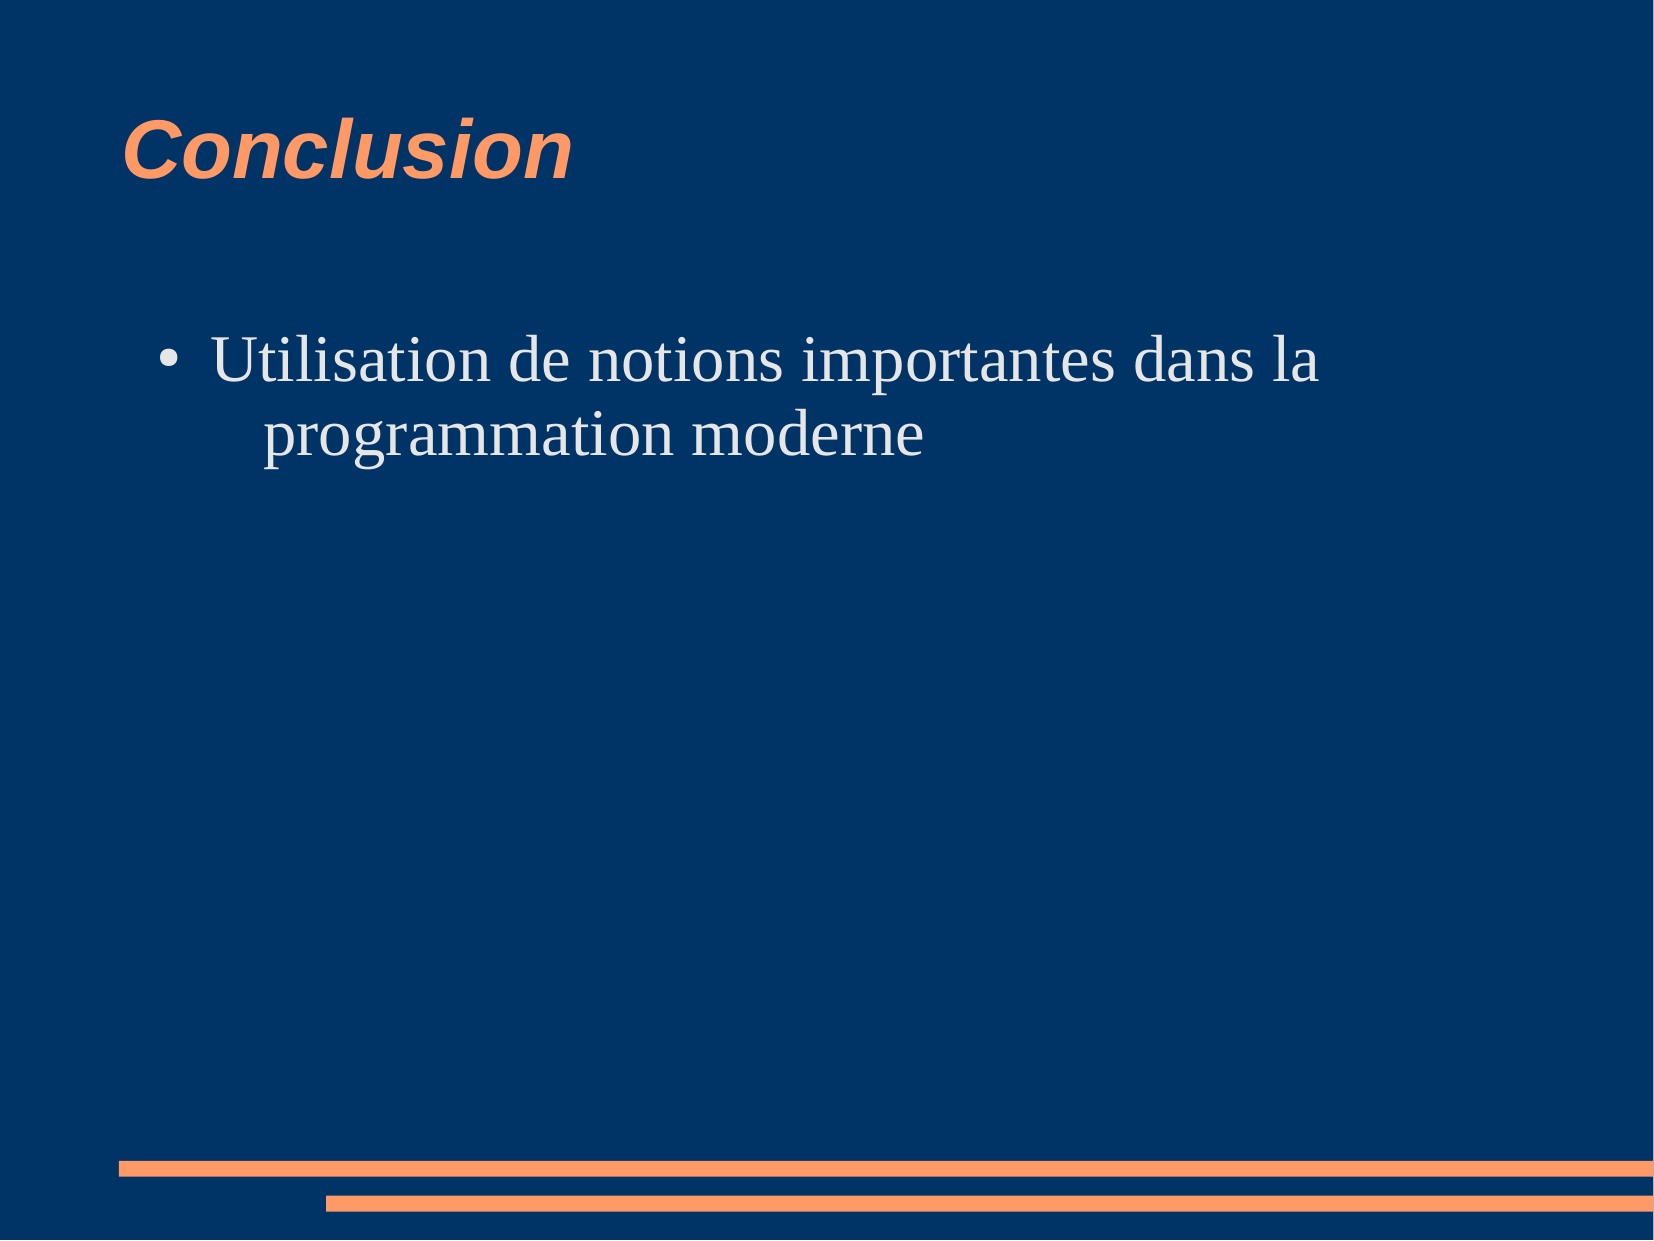

# Conclusion
Utilisation de notions importantes dans la programmation moderne